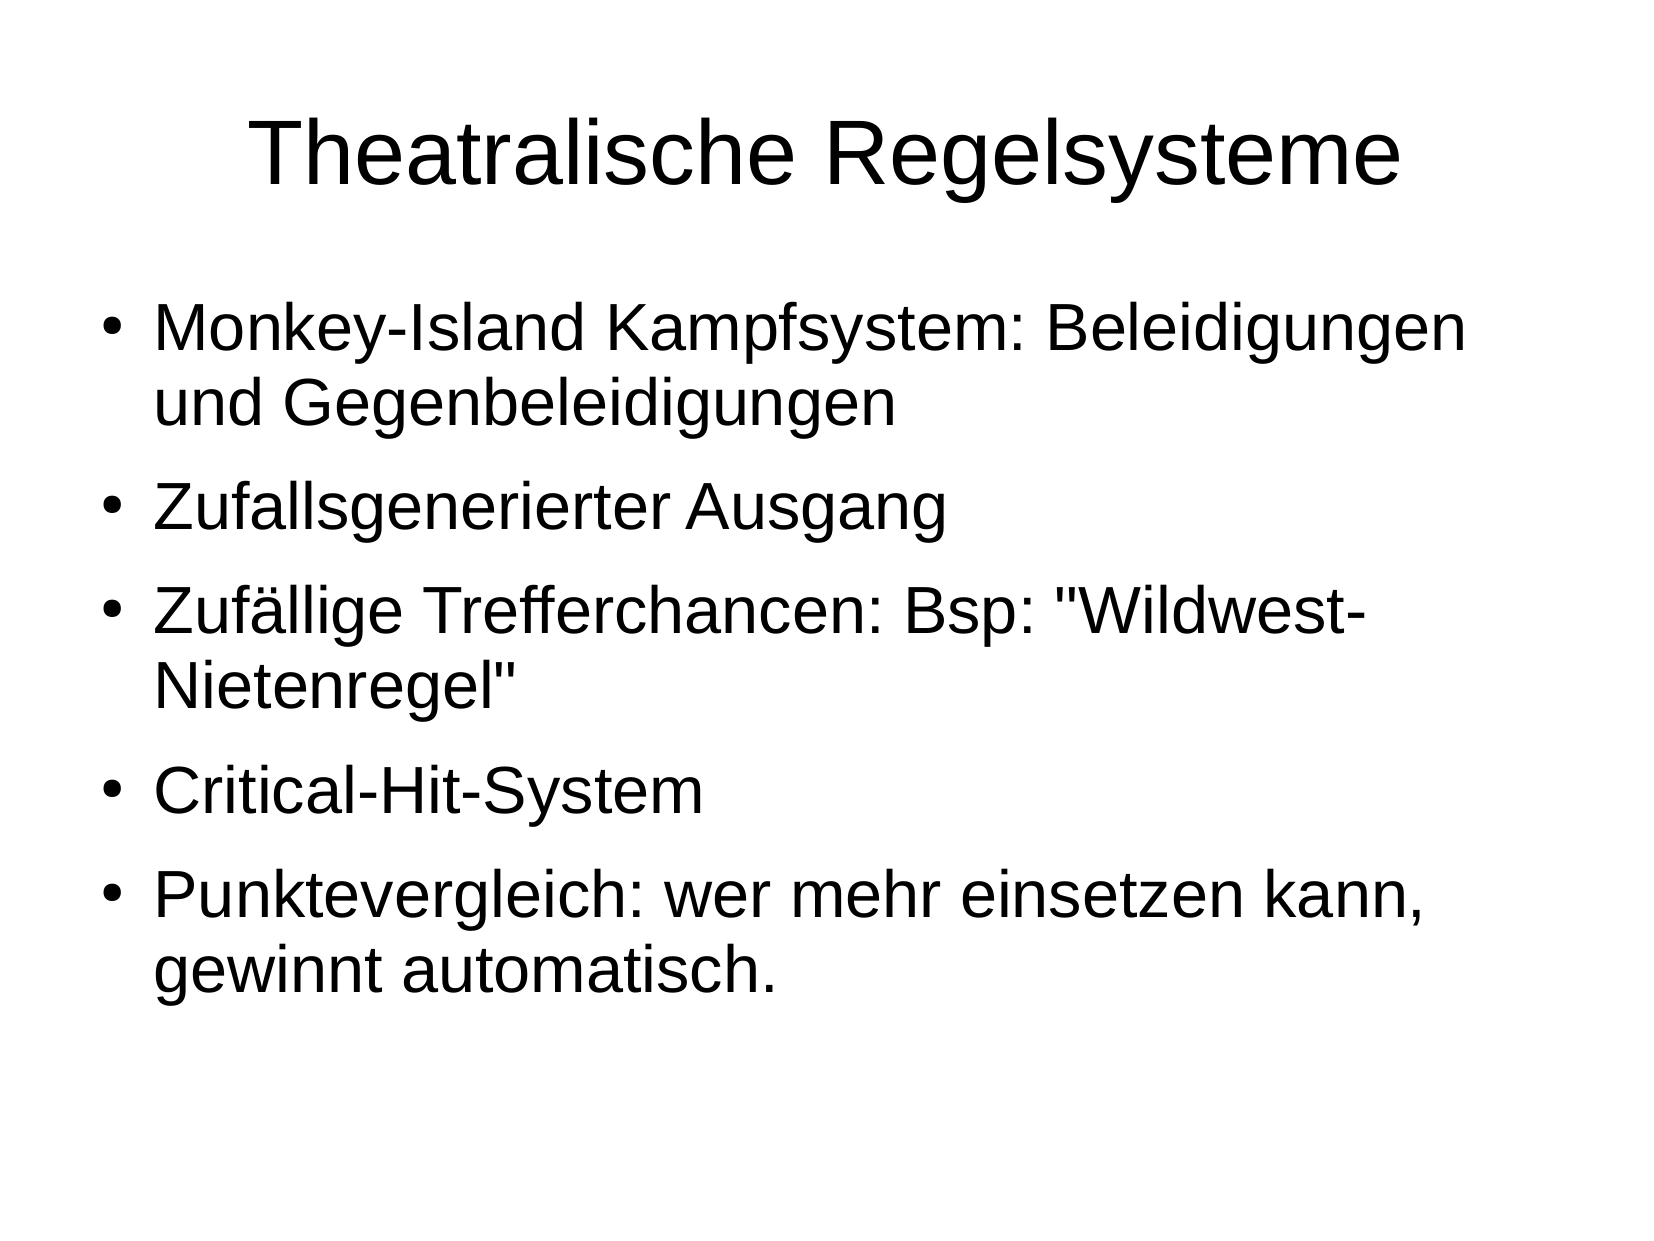

# Theatralische Regelsysteme
Monkey-Island Kampfsystem: Beleidigungen und Gegenbeleidigungen
Zufallsgenerierter Ausgang
Zufällige Trefferchancen: Bsp: "Wildwest-Nietenregel"
Critical-Hit-System
Punktevergleich: wer mehr einsetzen kann, gewinnt automatisch.